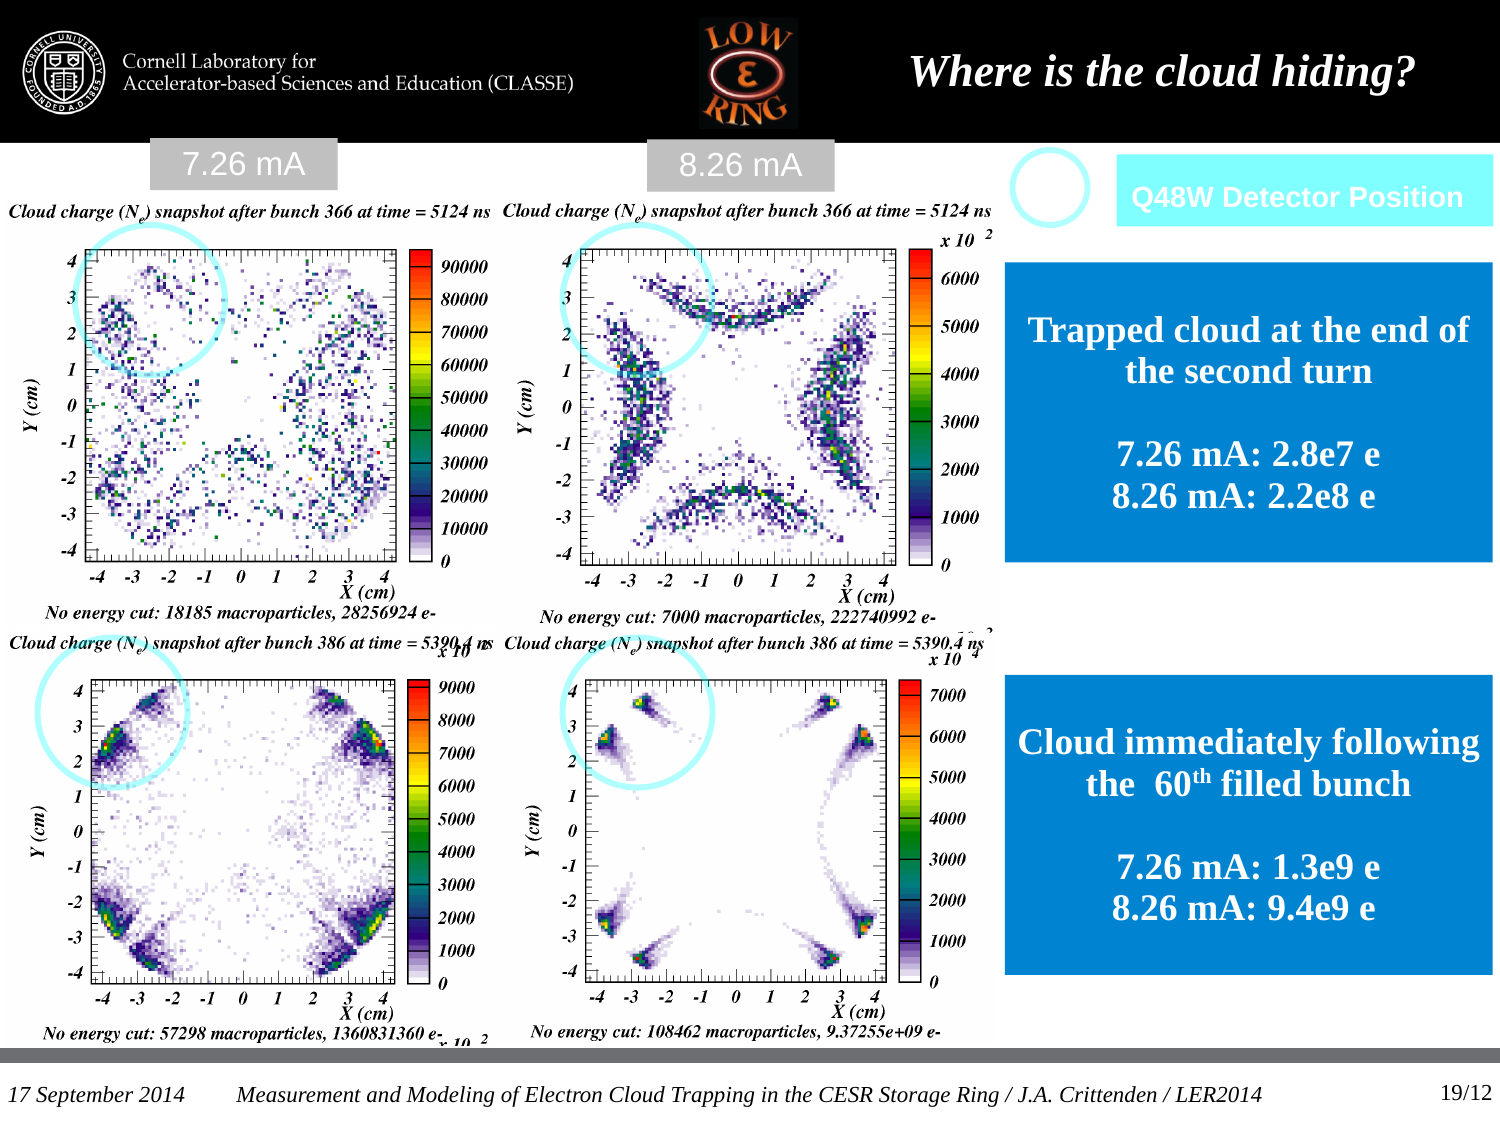

# Where is the cloud hiding?
7.26 mA
8.26 mA
Q48W Detector Position
Trapped cloud at the end of the second turn
7.26 mA: 2.8e7 e
8.26 mA: 2.2e8 e
Cloud immediately following the 60th filled bunch
7.26 mA: 1.3e9 e
8.26 mA: 9.4e9 e